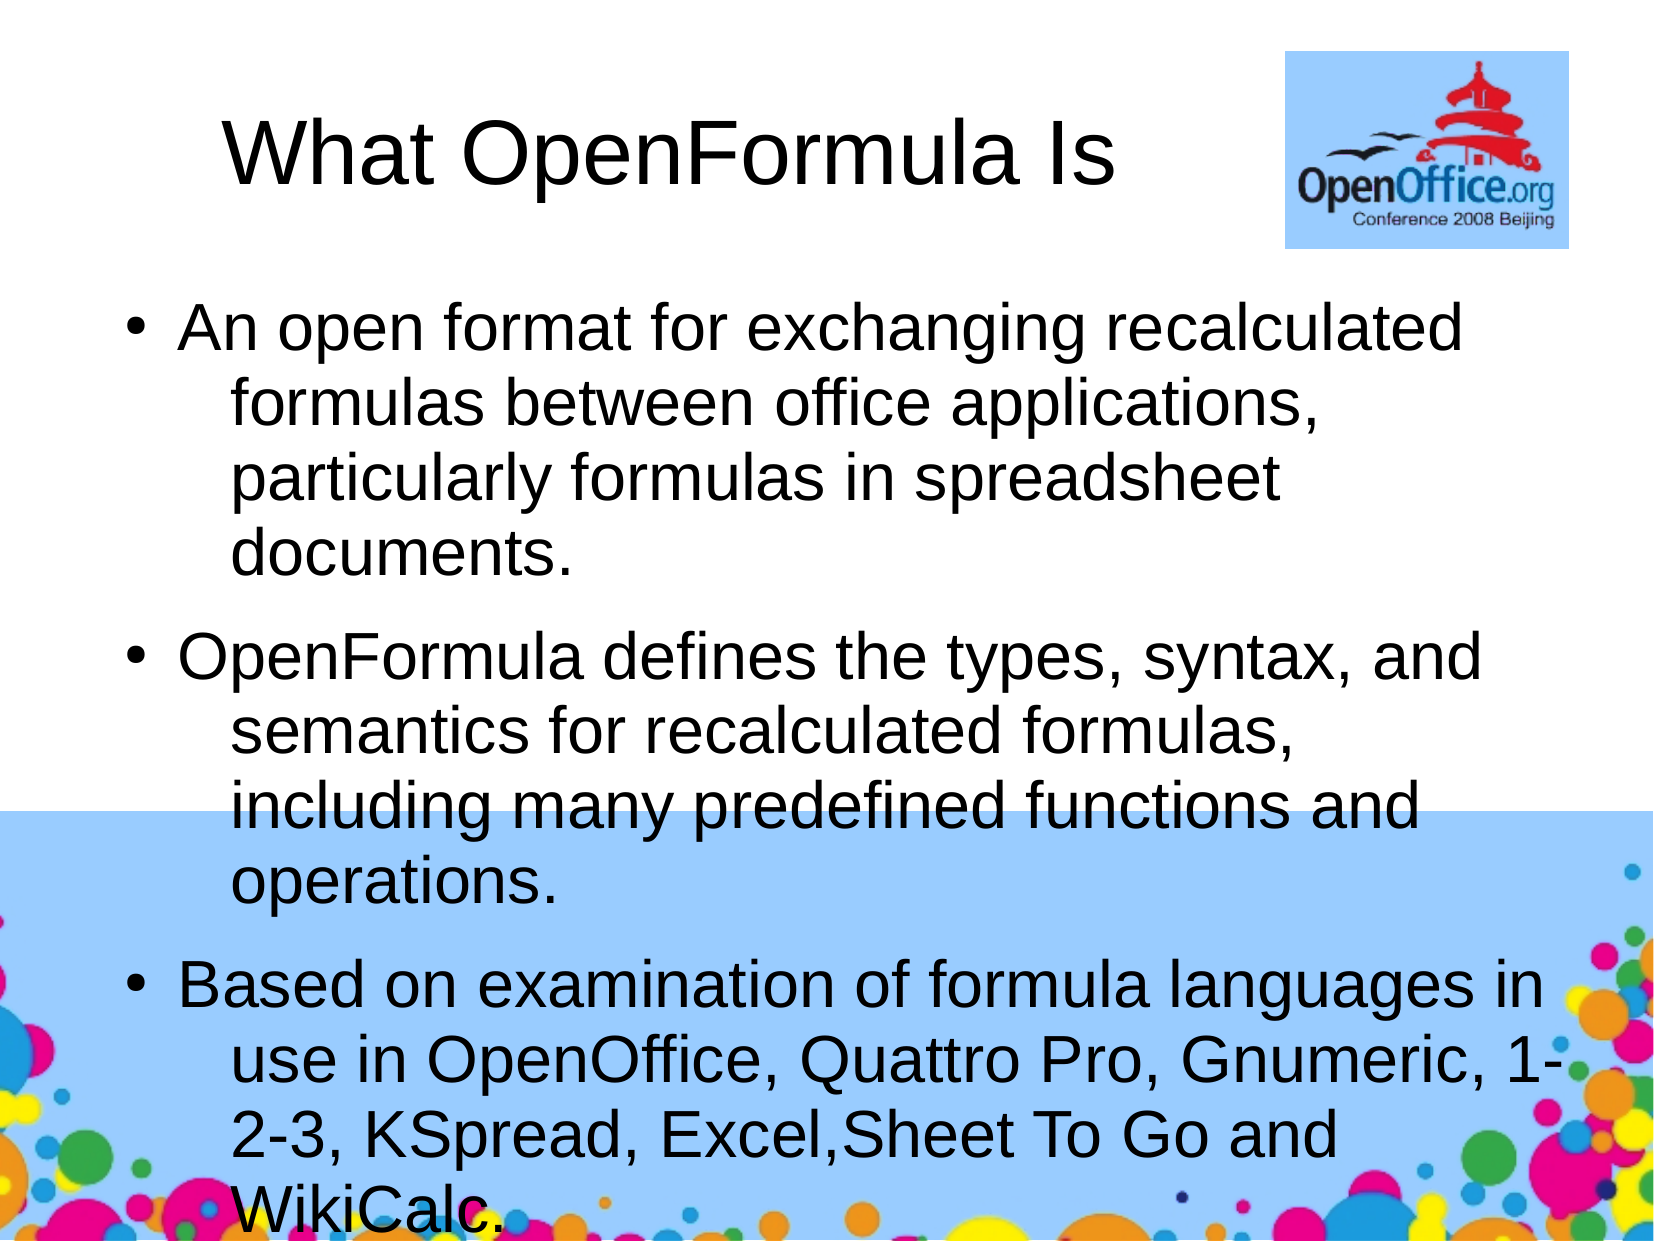

# What OpenFormula Is
An open format for exchanging recalculated formulas between office applications, particularly formulas in spreadsheet documents.
OpenFormula defines the types, syntax, and semantics for recalculated formulas, including many predefined functions and operations.
Based on examination of formula languages in use in OpenOffice, Quattro Pro, Gnumeric, 1-2-3, KSpread, Excel,Sheet To Go and WikiCalc.